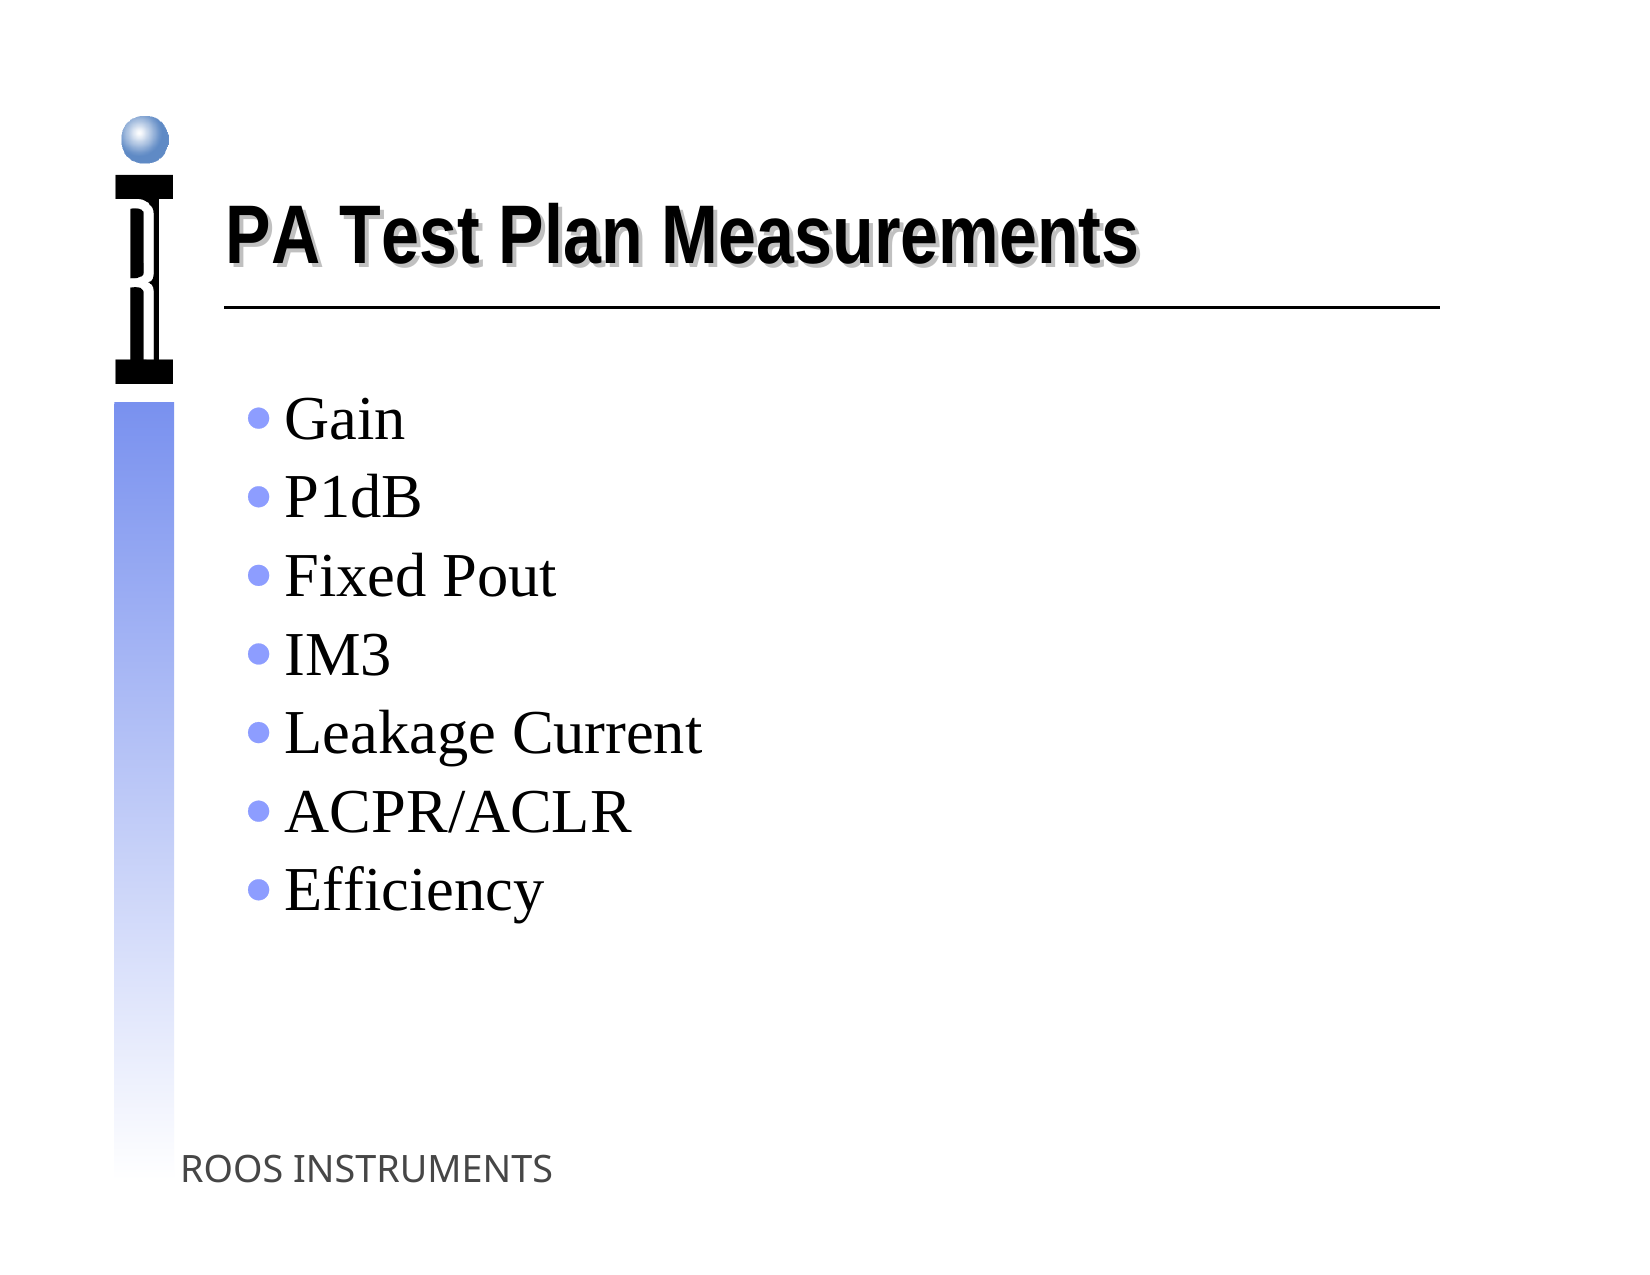

PA Test Plan Measurements
Gain
P1dB
Fixed Pout
IM3
Leakage Current
ACPR/ACLR
Efficiency